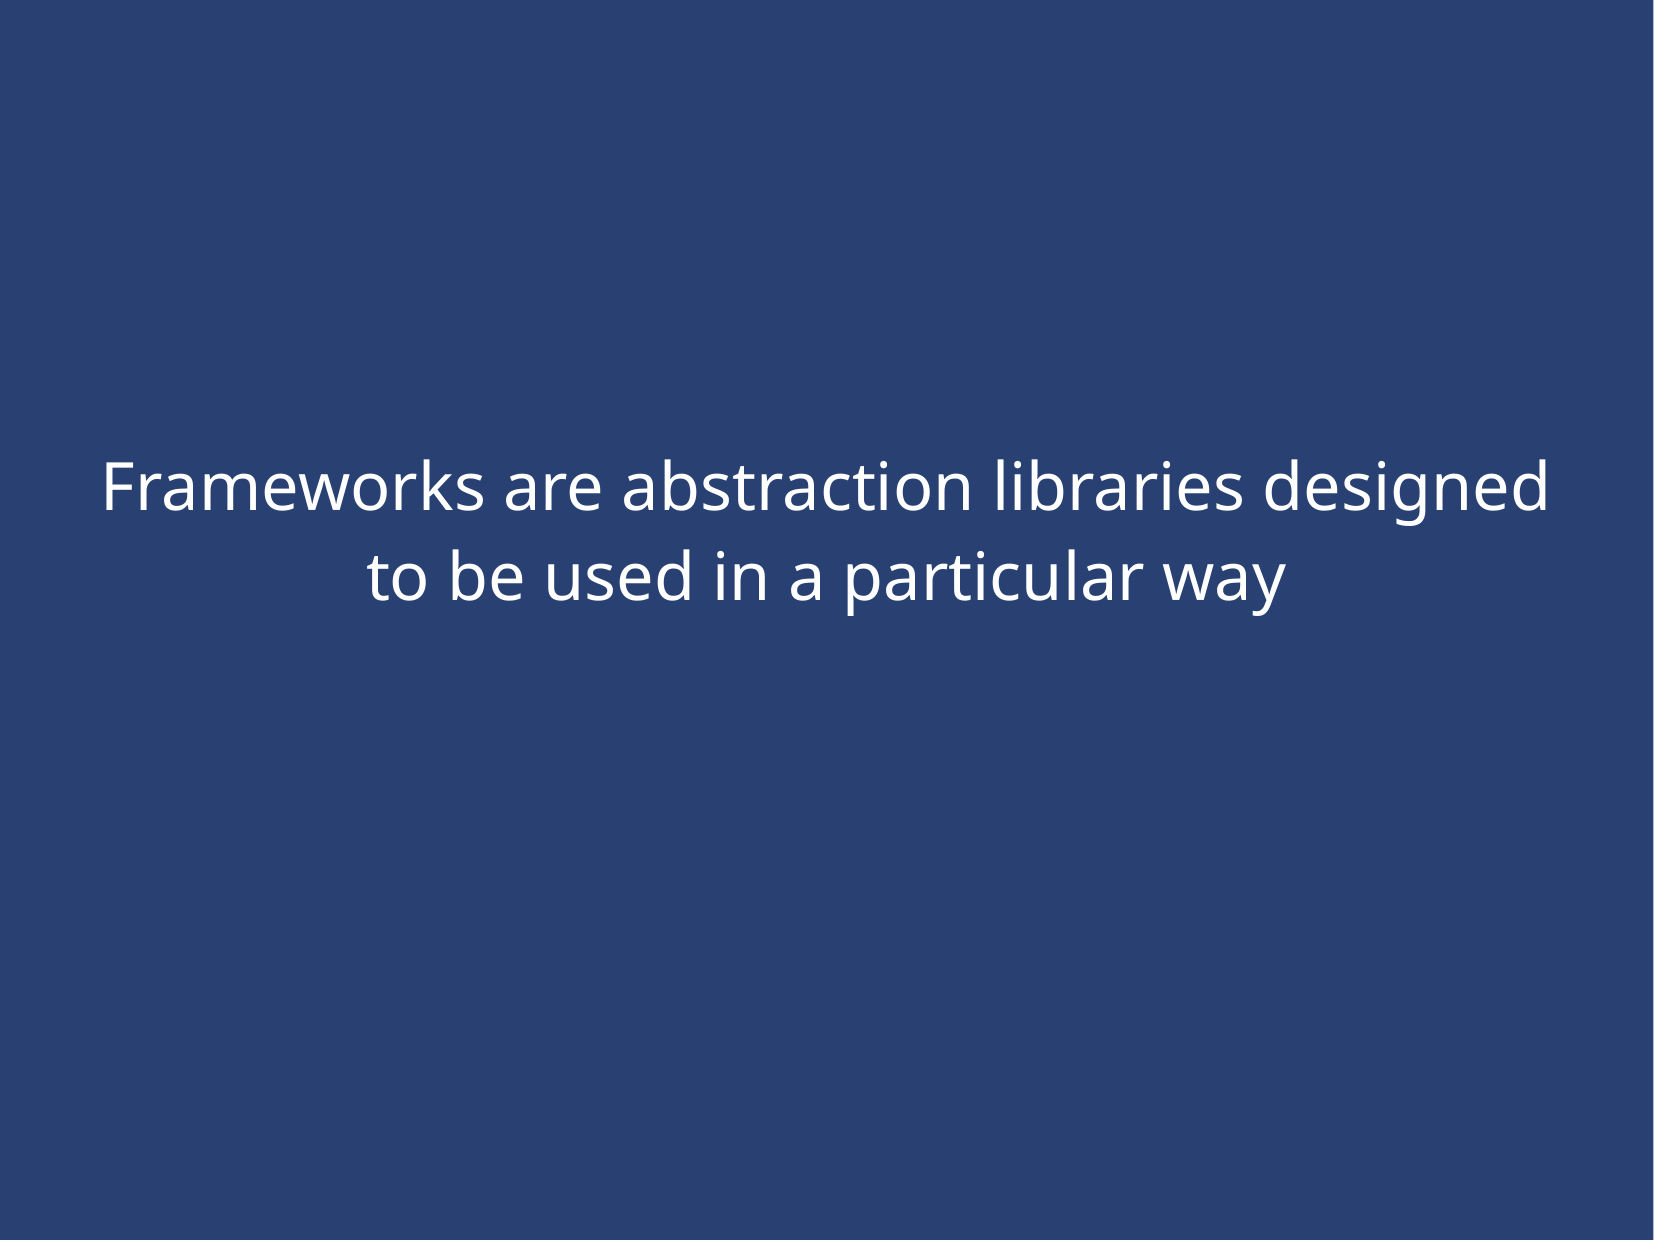

# Frameworks are abstraction libraries designed to be used in a particular way